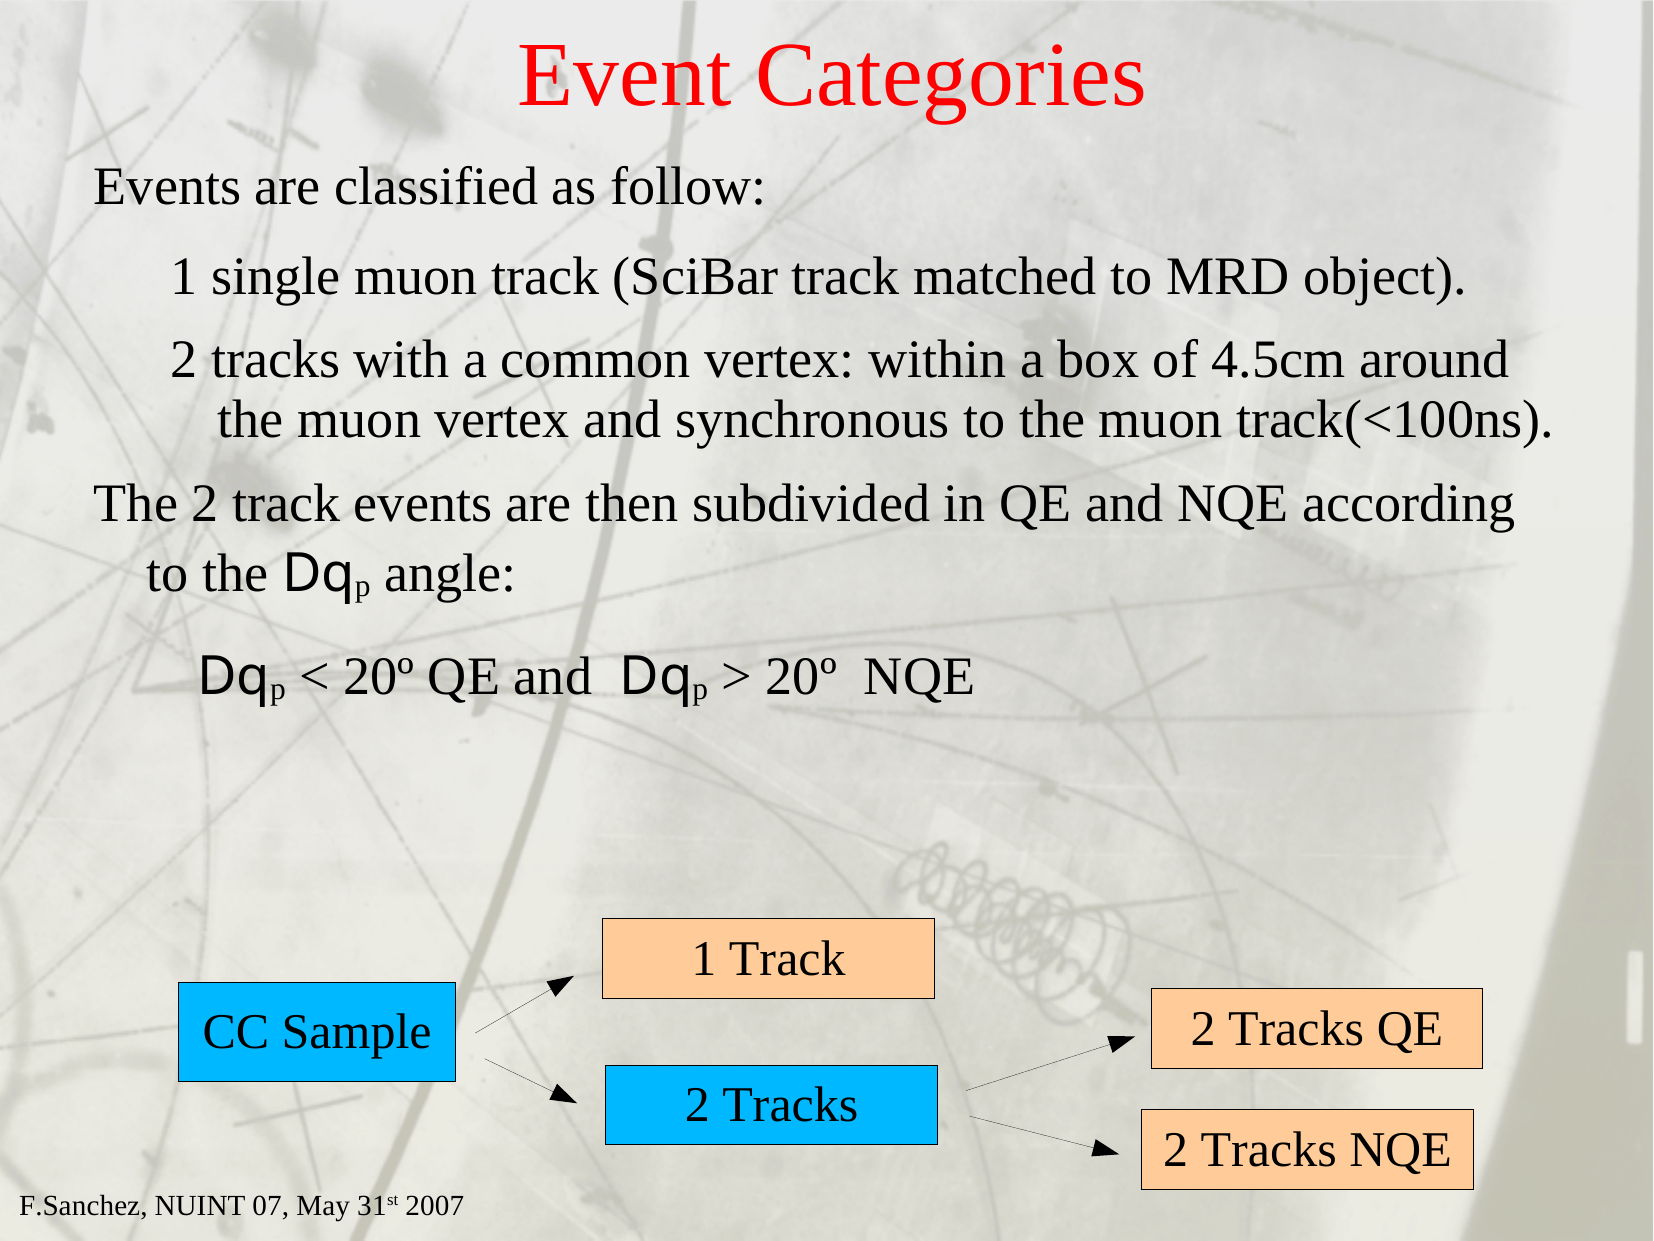

# Event Categories
Events are classified as follow:
1 single muon track (SciBar track matched to MRD object).
2 tracks with a common vertex: within a box of 4.5cm around the muon vertex and synchronous to the muon track(<100ns).
The 2 track events are then subdivided in QE and NQE according to the Dqp angle:
 Dqp < 20º QE and Dqp > 20º NQE
1 Track
CC Sample
2 Tracks QE
2 Tracks
2 Tracks NQE